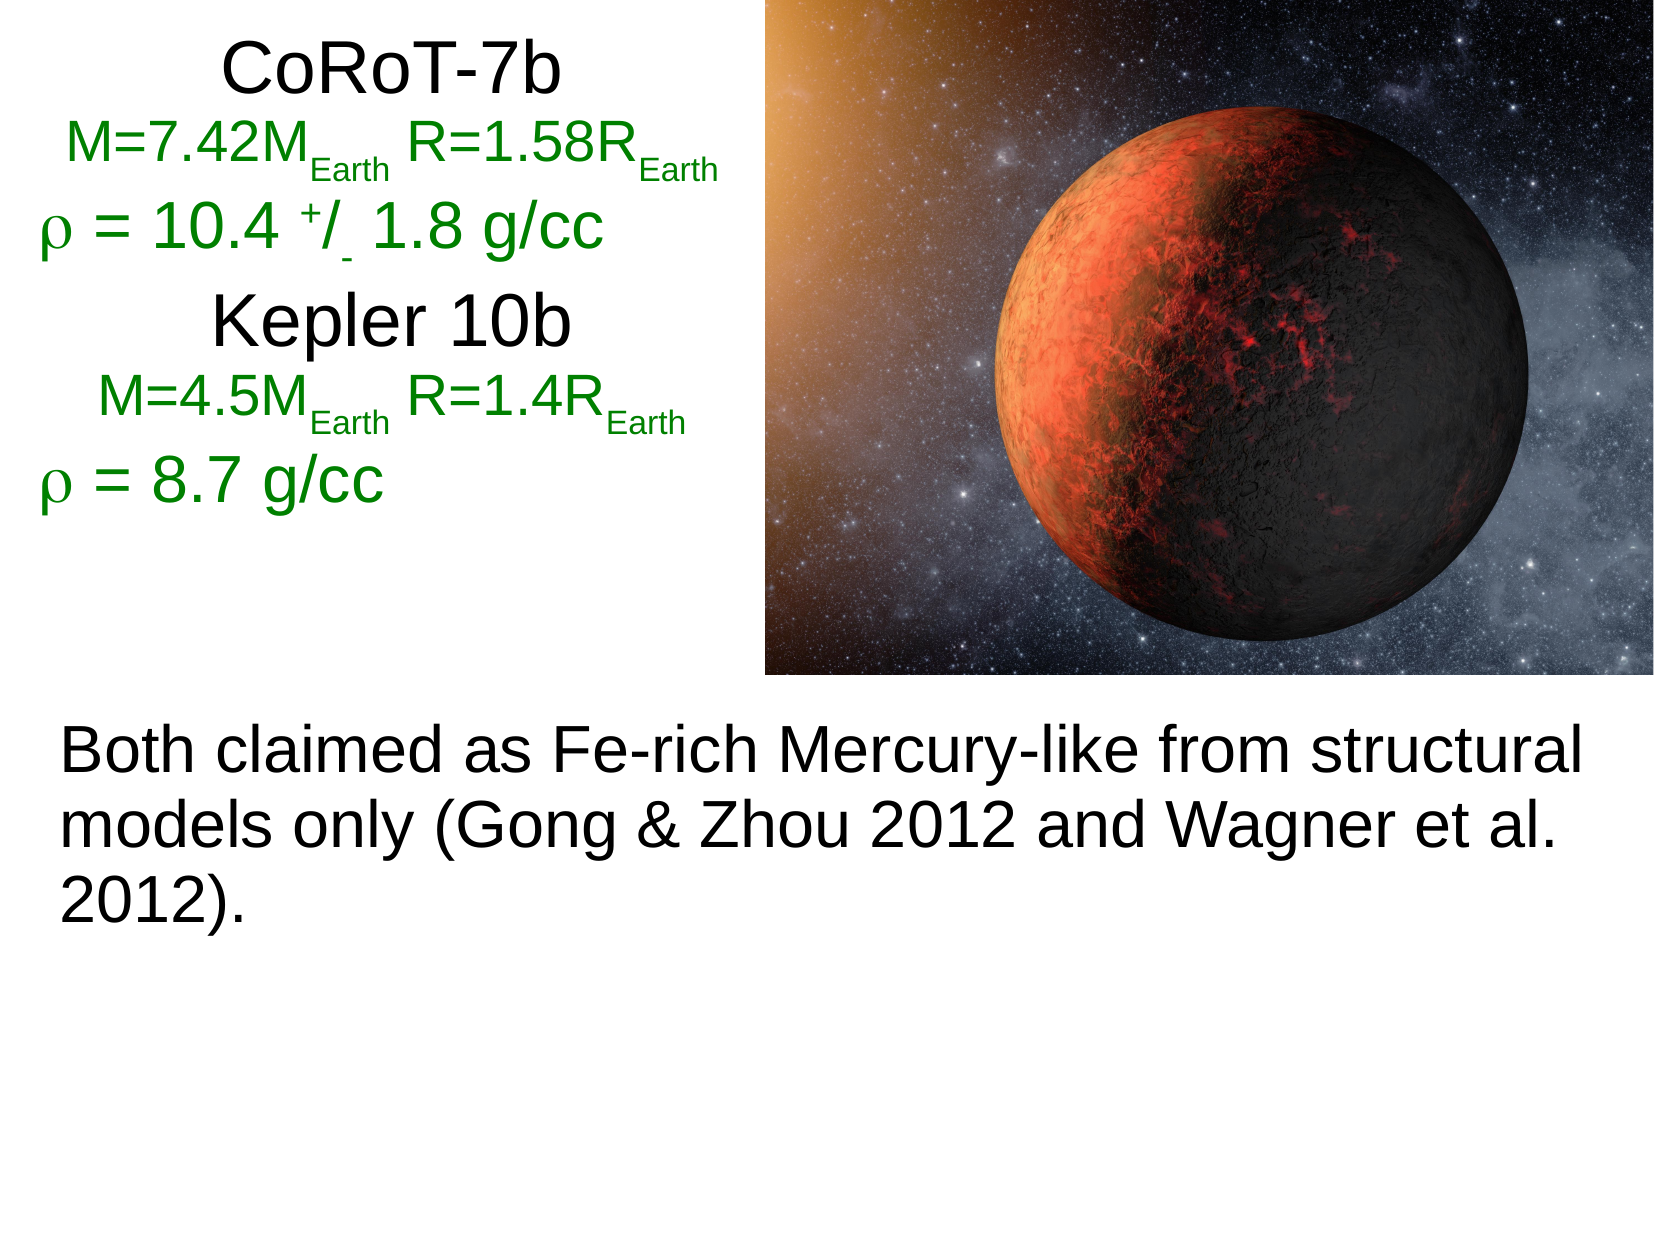

CoRoT-7b
M=7.42MEarth R=1.58REarth
r = 10.4 +/- 1.8 g/cc
Kepler 10b
M=4.5MEarth R=1.4REarth
r = 8.7 g/cc
Both claimed as Fe-rich Mercury-like from structural models only (Gong & Zhou 2012 and Wagner et al. 2012).